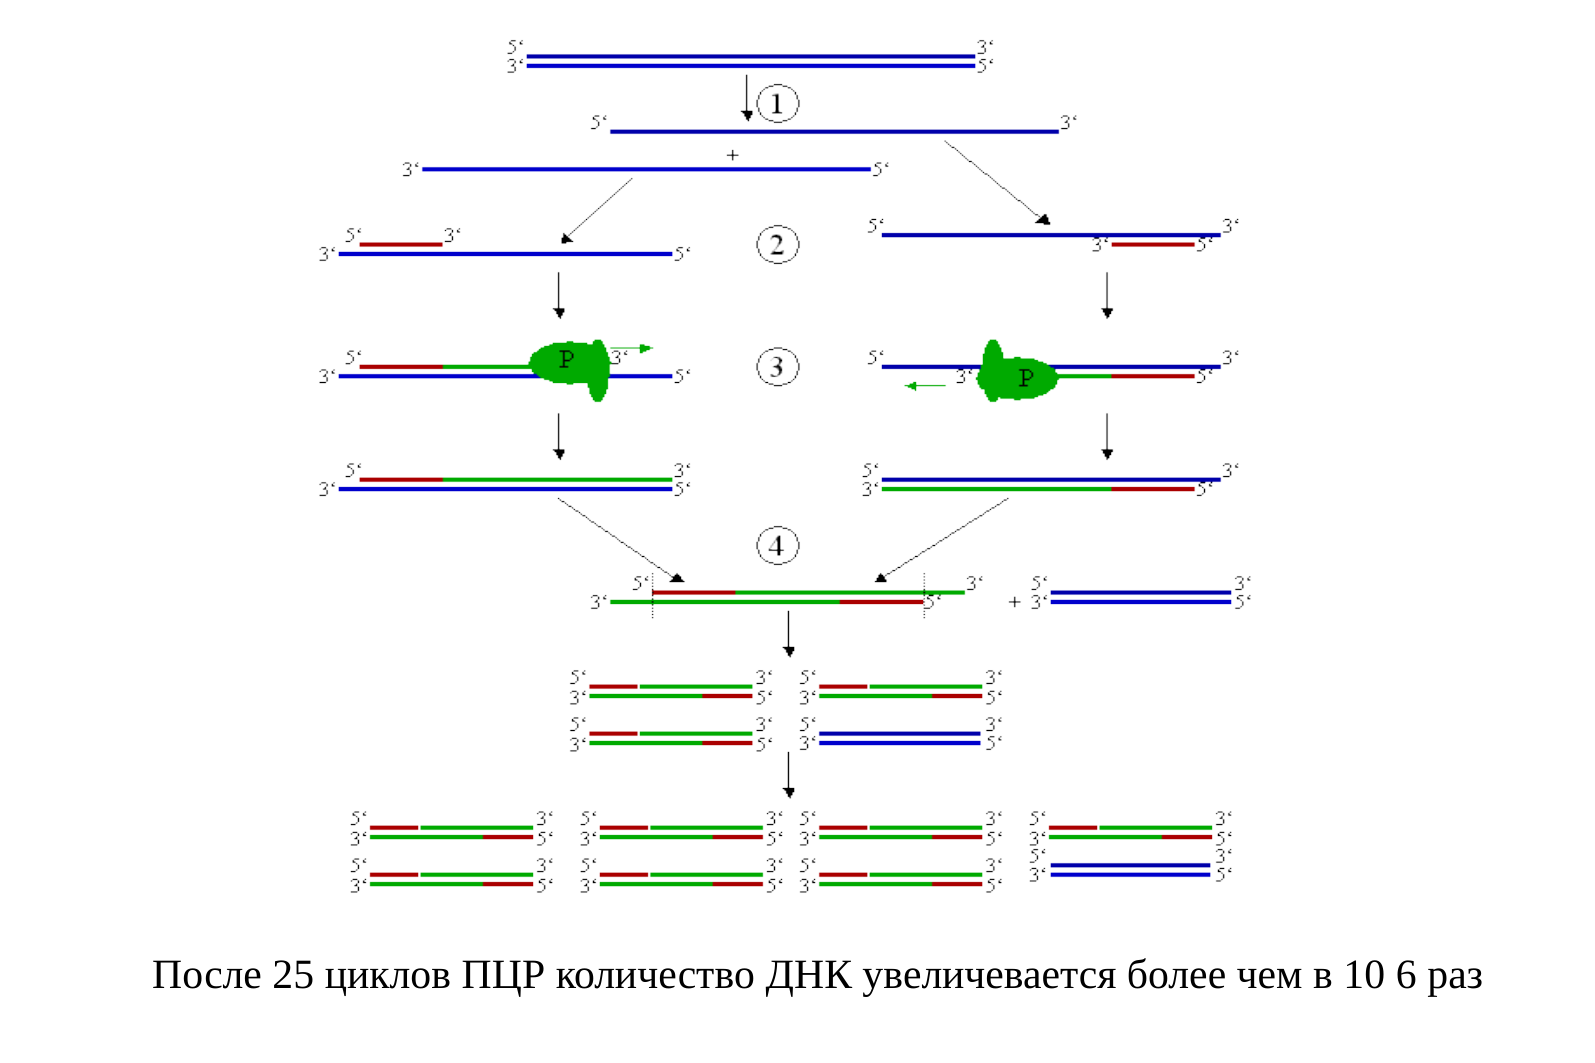

# После 25 циклов ПЦР количество ДНК увеличевается более чем в 10 6 раз